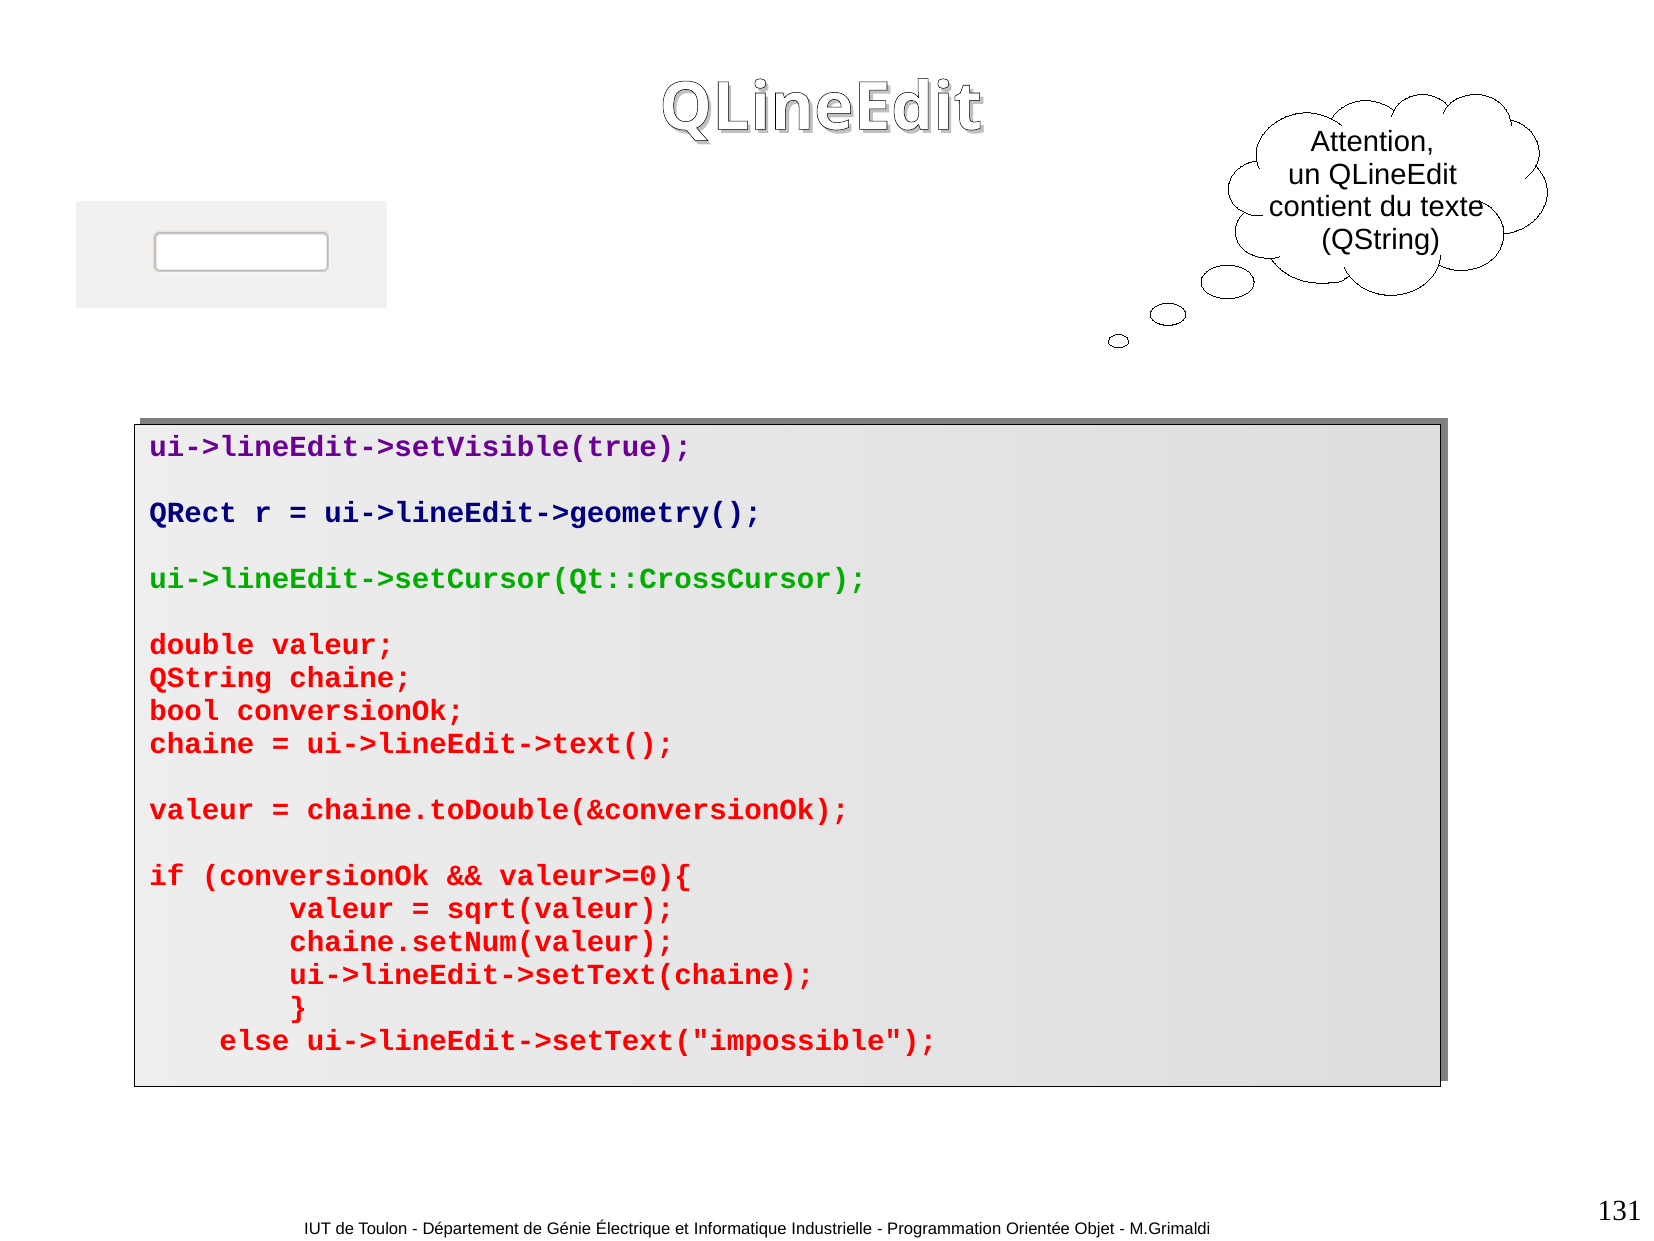

# QLineEdit
Attention,
un QLineEdit
contient du texte
 (QString)
ui->lineEdit->setVisible(true);
QRect r = ui->lineEdit->geometry();
ui->lineEdit->setCursor(Qt::CrossCursor);
double valeur;
QString chaine;
bool conversionOk;
chaine = ui->lineEdit->text();
valeur = chaine.toDouble(&conversionOk);
if (conversionOk && valeur>=0){
 valeur = sqrt(valeur);
 chaine.setNum(valeur);
 ui->lineEdit->setText(chaine);
 }
 else ui->lineEdit->setText("impossible");